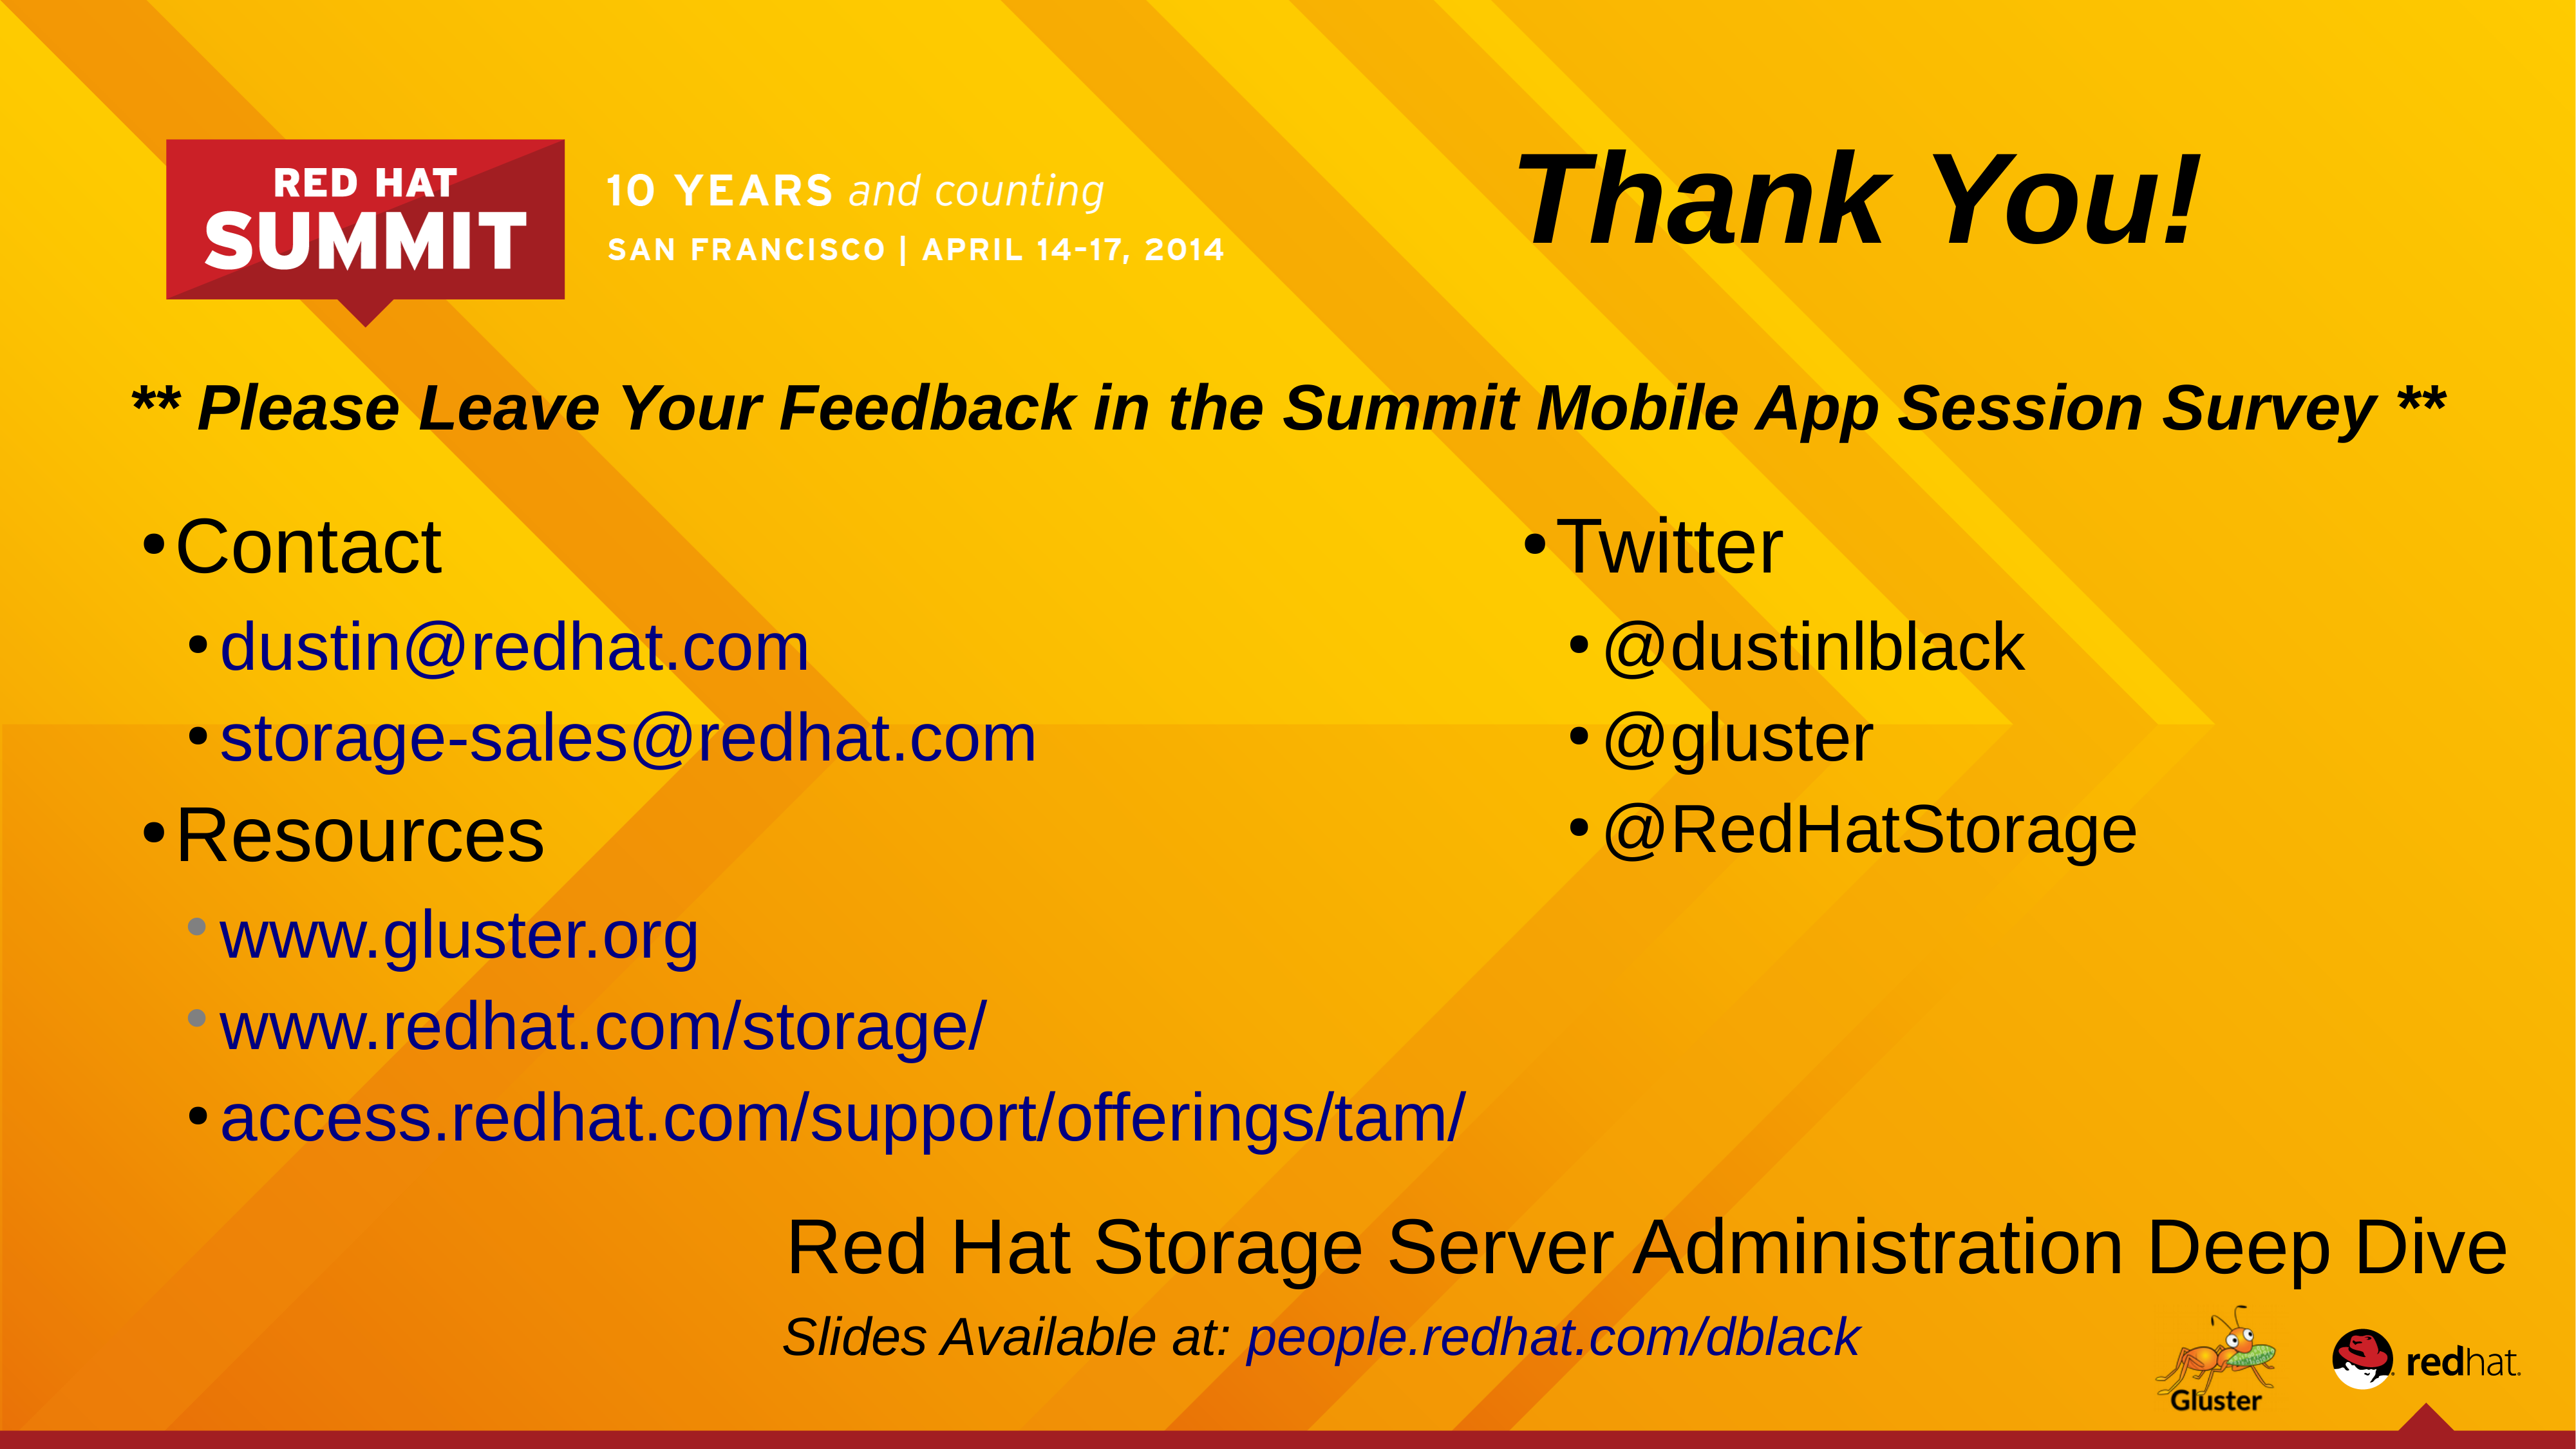

# Thank You!
** Please Leave Your Feedback in the Summit Mobile App Session Survey **
Contact
dustin@redhat.com
storage-sales@redhat.com
Resources
www.gluster.org
www.redhat.com/storage/
access.redhat.com/support/offerings/tam/
Twitter
@dustinlblack
@gluster
@RedHatStorage
Red Hat Storage Server Administration Deep Dive
Slides Available at: people.redhat.com/dblack